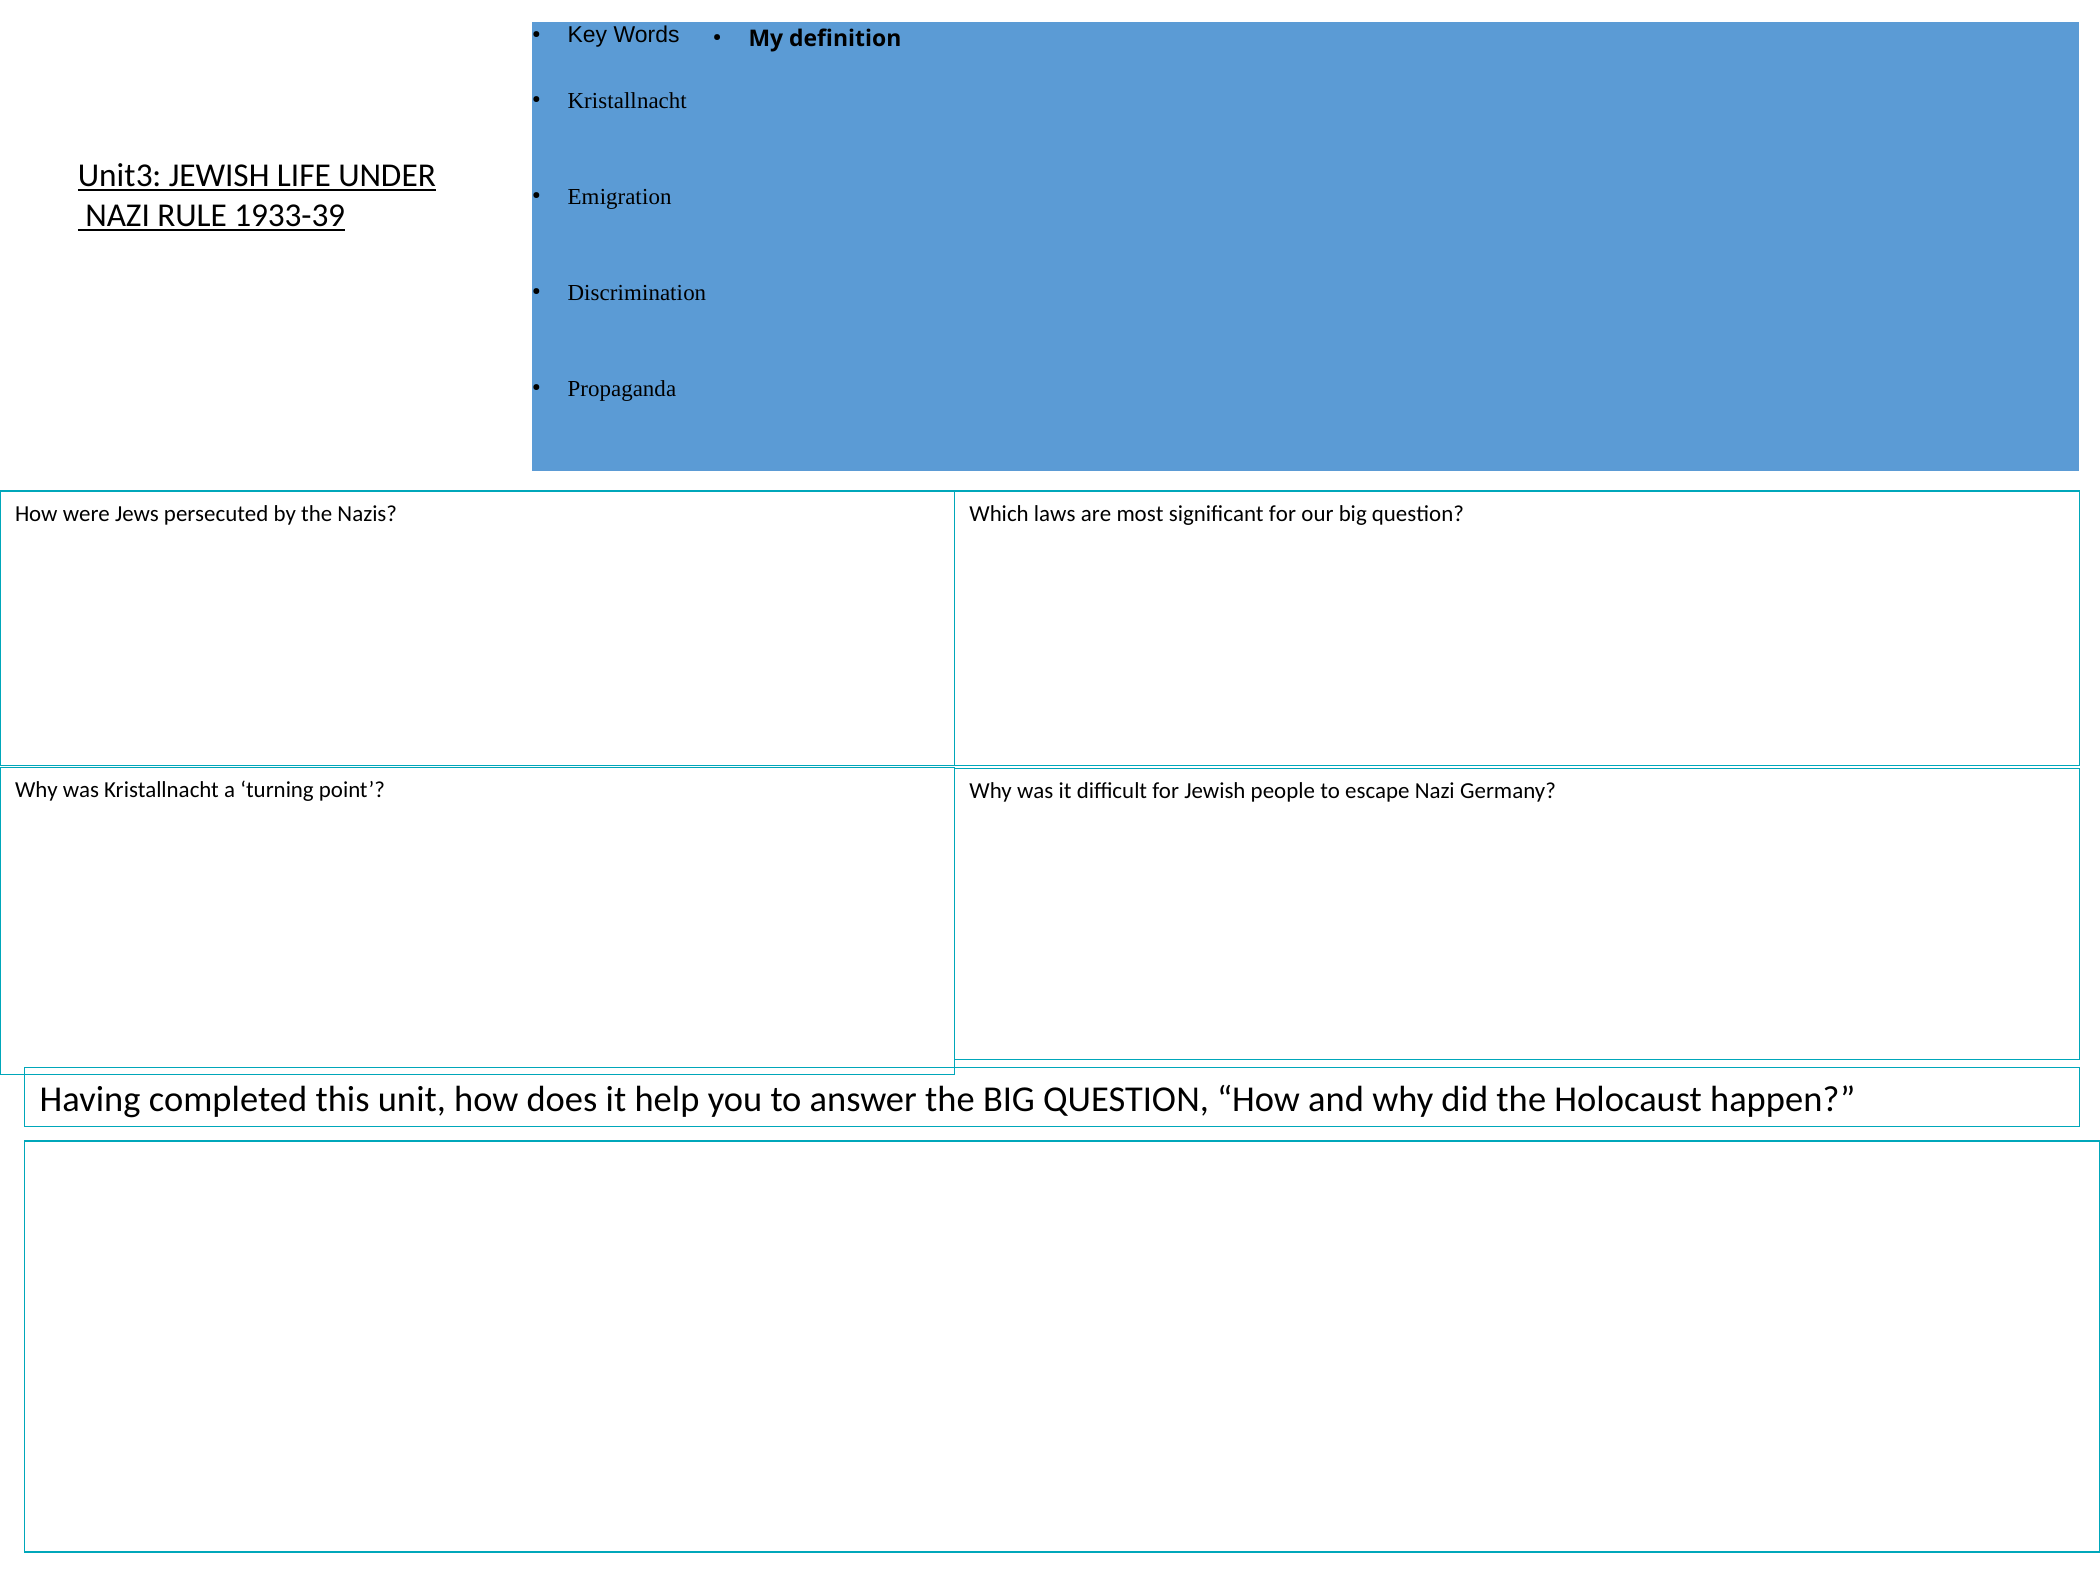

| Key Words | My definition |
| --- | --- |
| Kristallnacht | |
| Emigration | |
| Discrimination | |
| Propaganda | |
Unit3: JEWISH LIFE UNDER
 NAZI RULE 1933-39
Which laws are most significant for our big question?
How were Jews persecuted by the Nazis?
Why was Kristallnacht a ‘turning point’?
Why was it difficult for Jewish people to escape Nazi Germany?
Having completed this unit, how does it help you to answer the BIG QUESTION, “How and why did the Holocaust happen?”